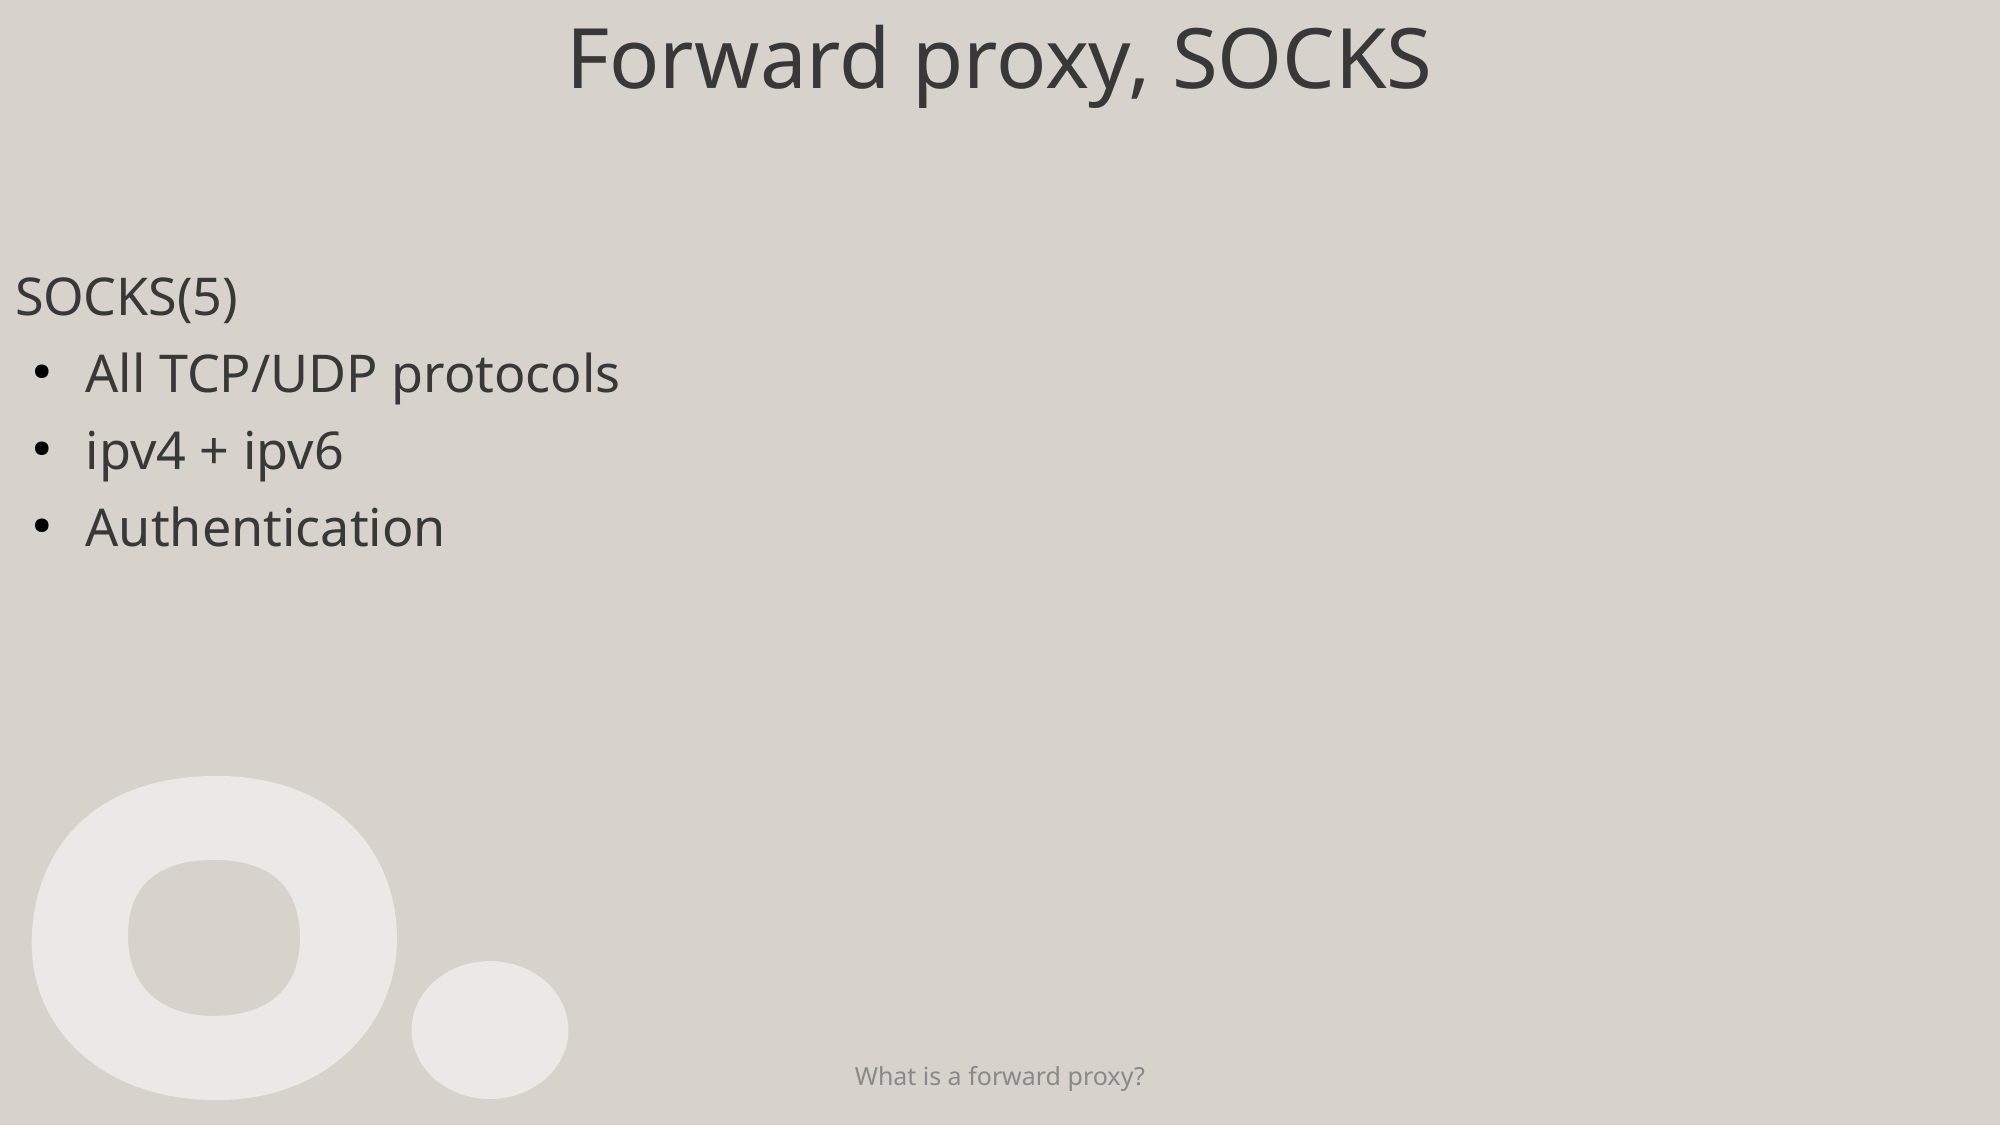

Forward proxy, SOCKS
# SOCKS(5)
All TCP/UDP protocols
ipv4 + ipv6
Authentication
What is a forward proxy?